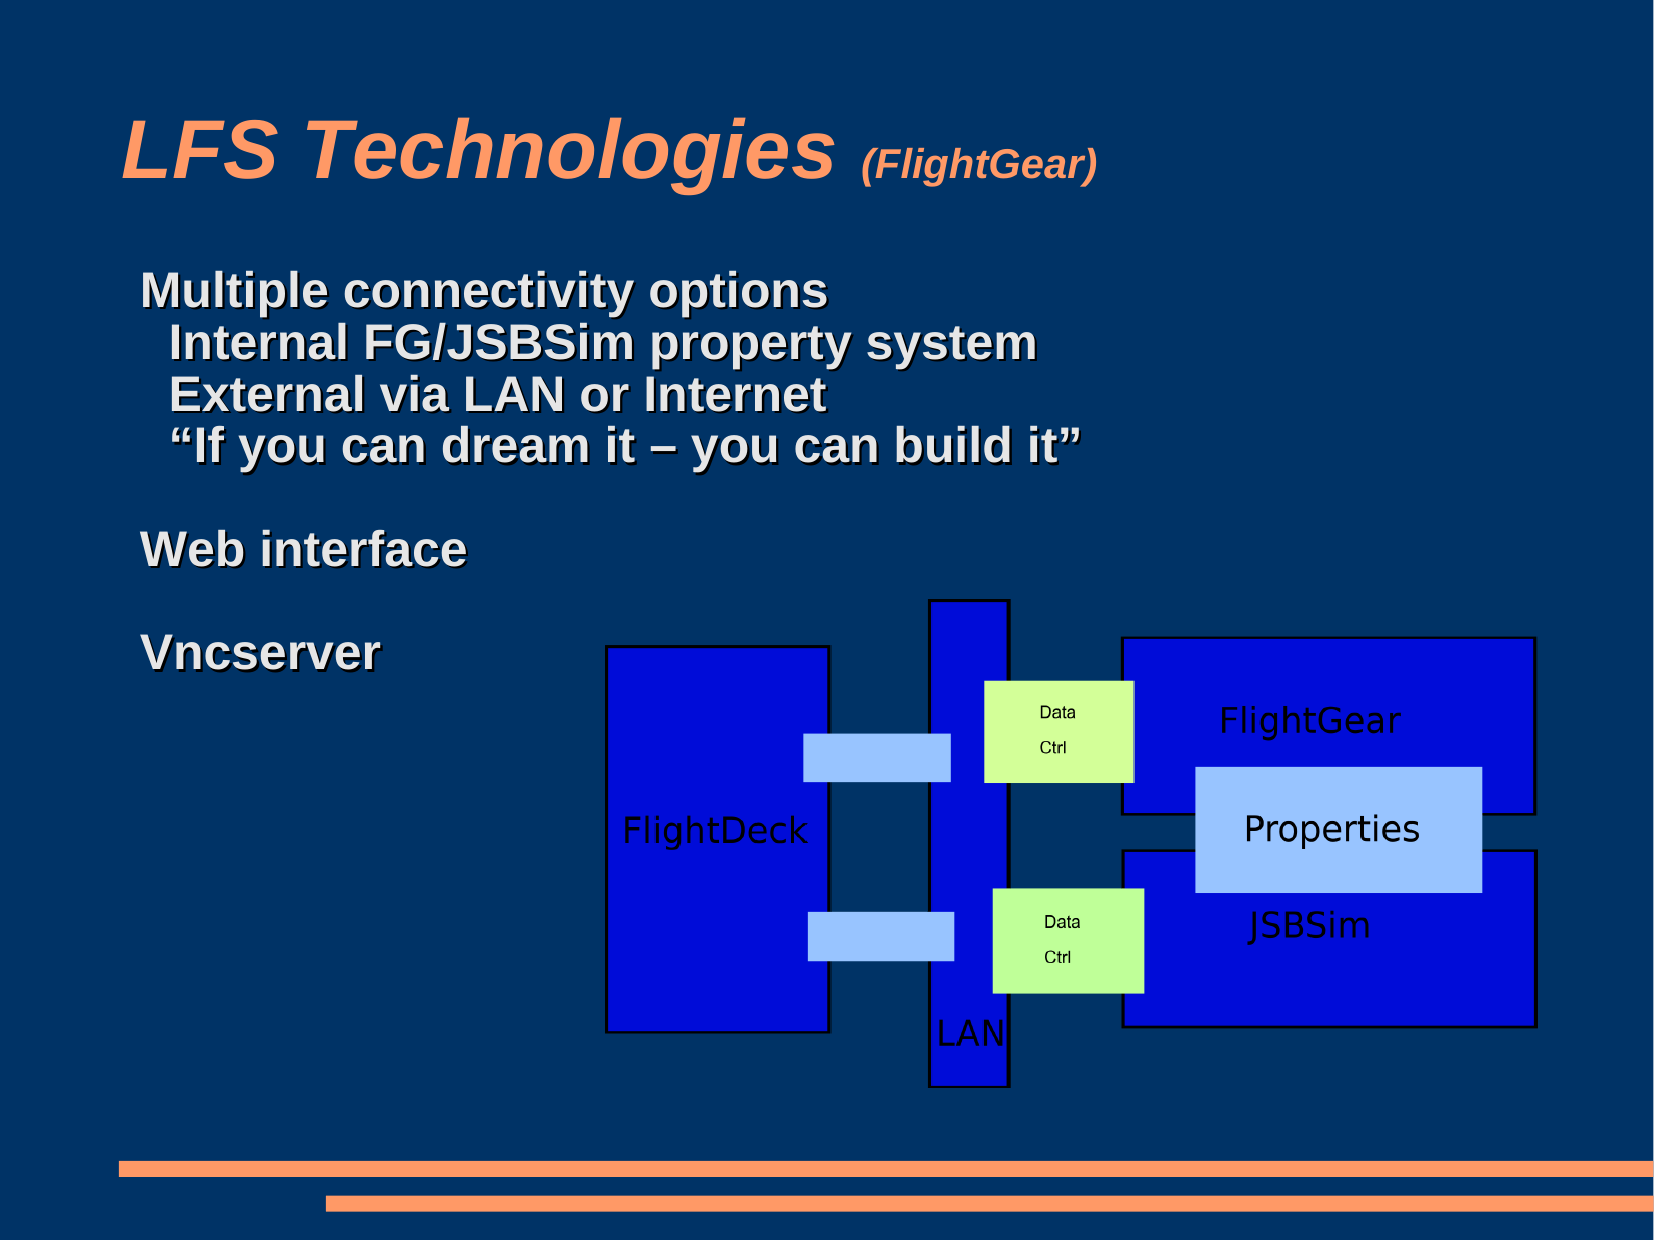

# LFS Technologies (FlightGear)‏
Multiple connectivity options
Internal FG/JSBSim property system
External via LAN or Internet
“If you can dream it – you can build it”
Web interface
Vncserver